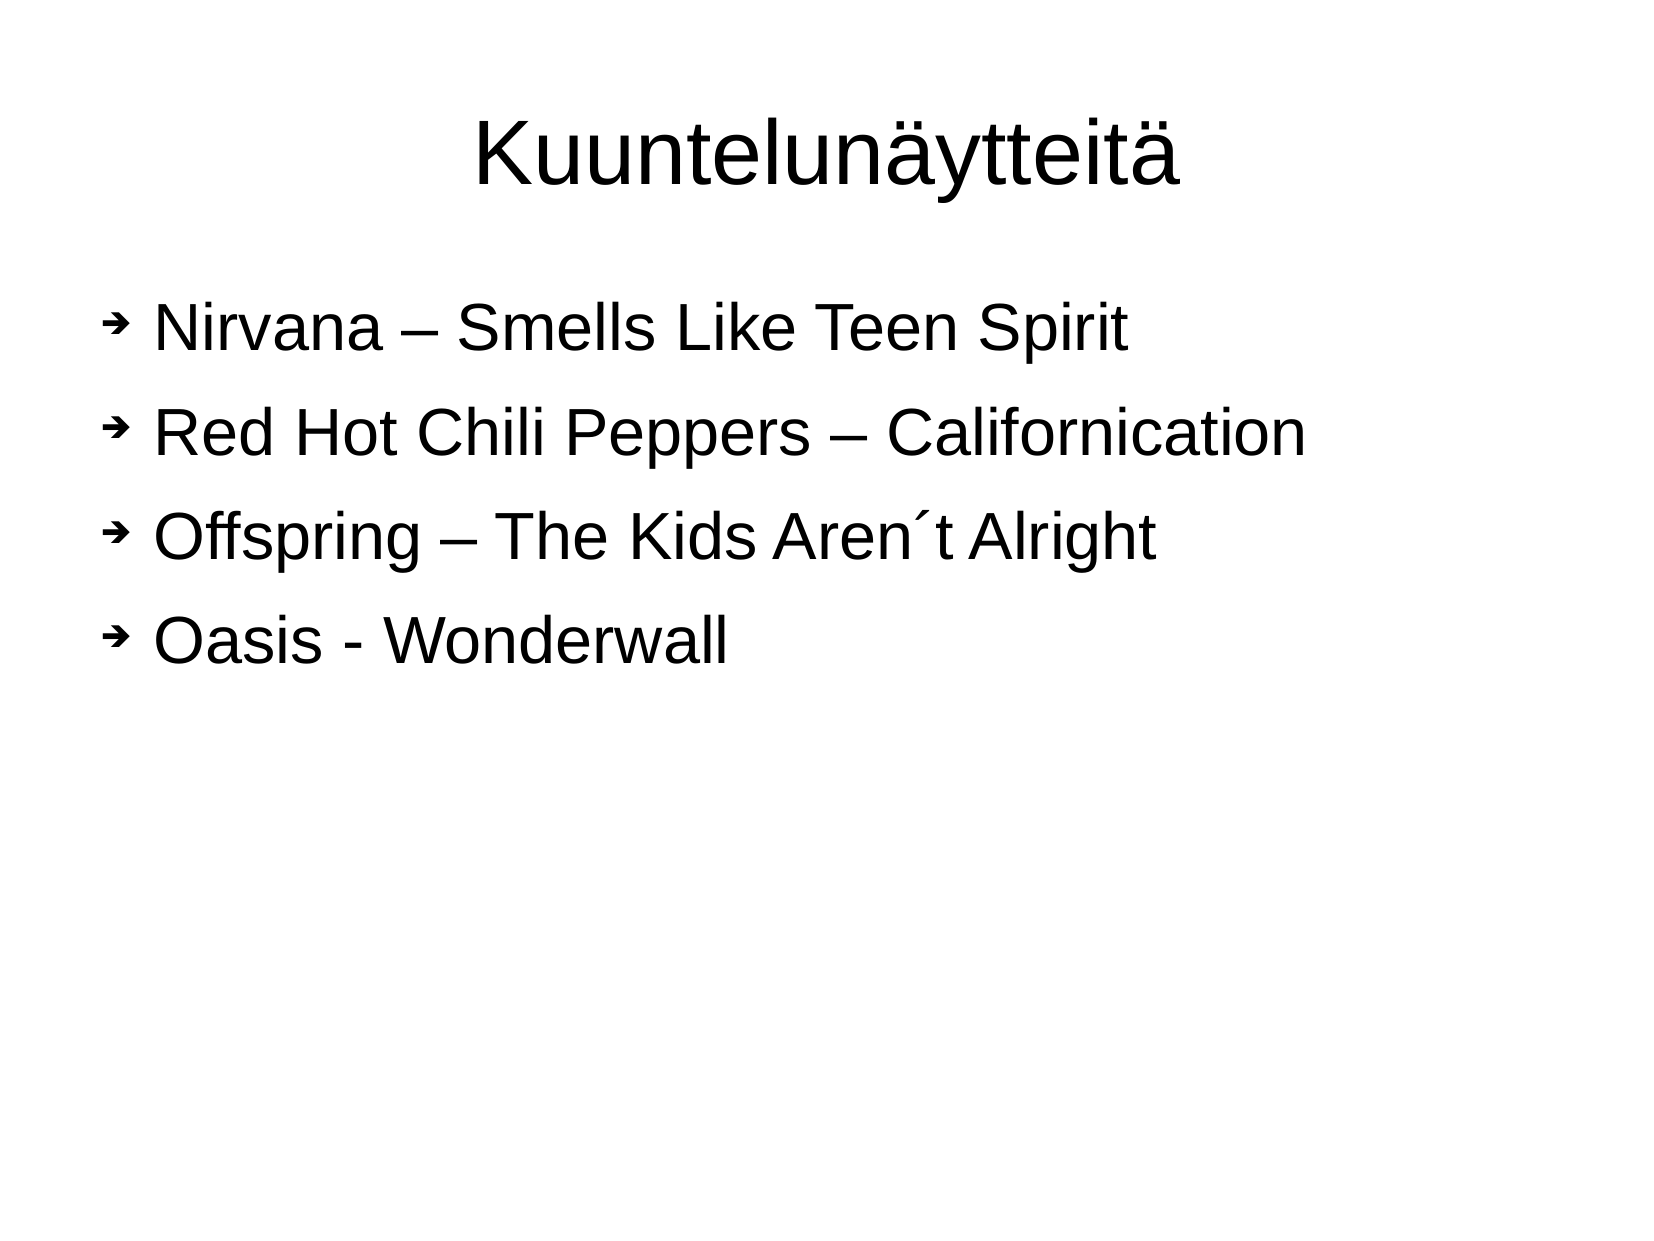

# Kuuntelunäytteitä
Nirvana – Smells Like Teen Spirit
Red Hot Chili Peppers – Californication
Offspring – The Kids Aren´t Alright
Oasis - Wonderwall